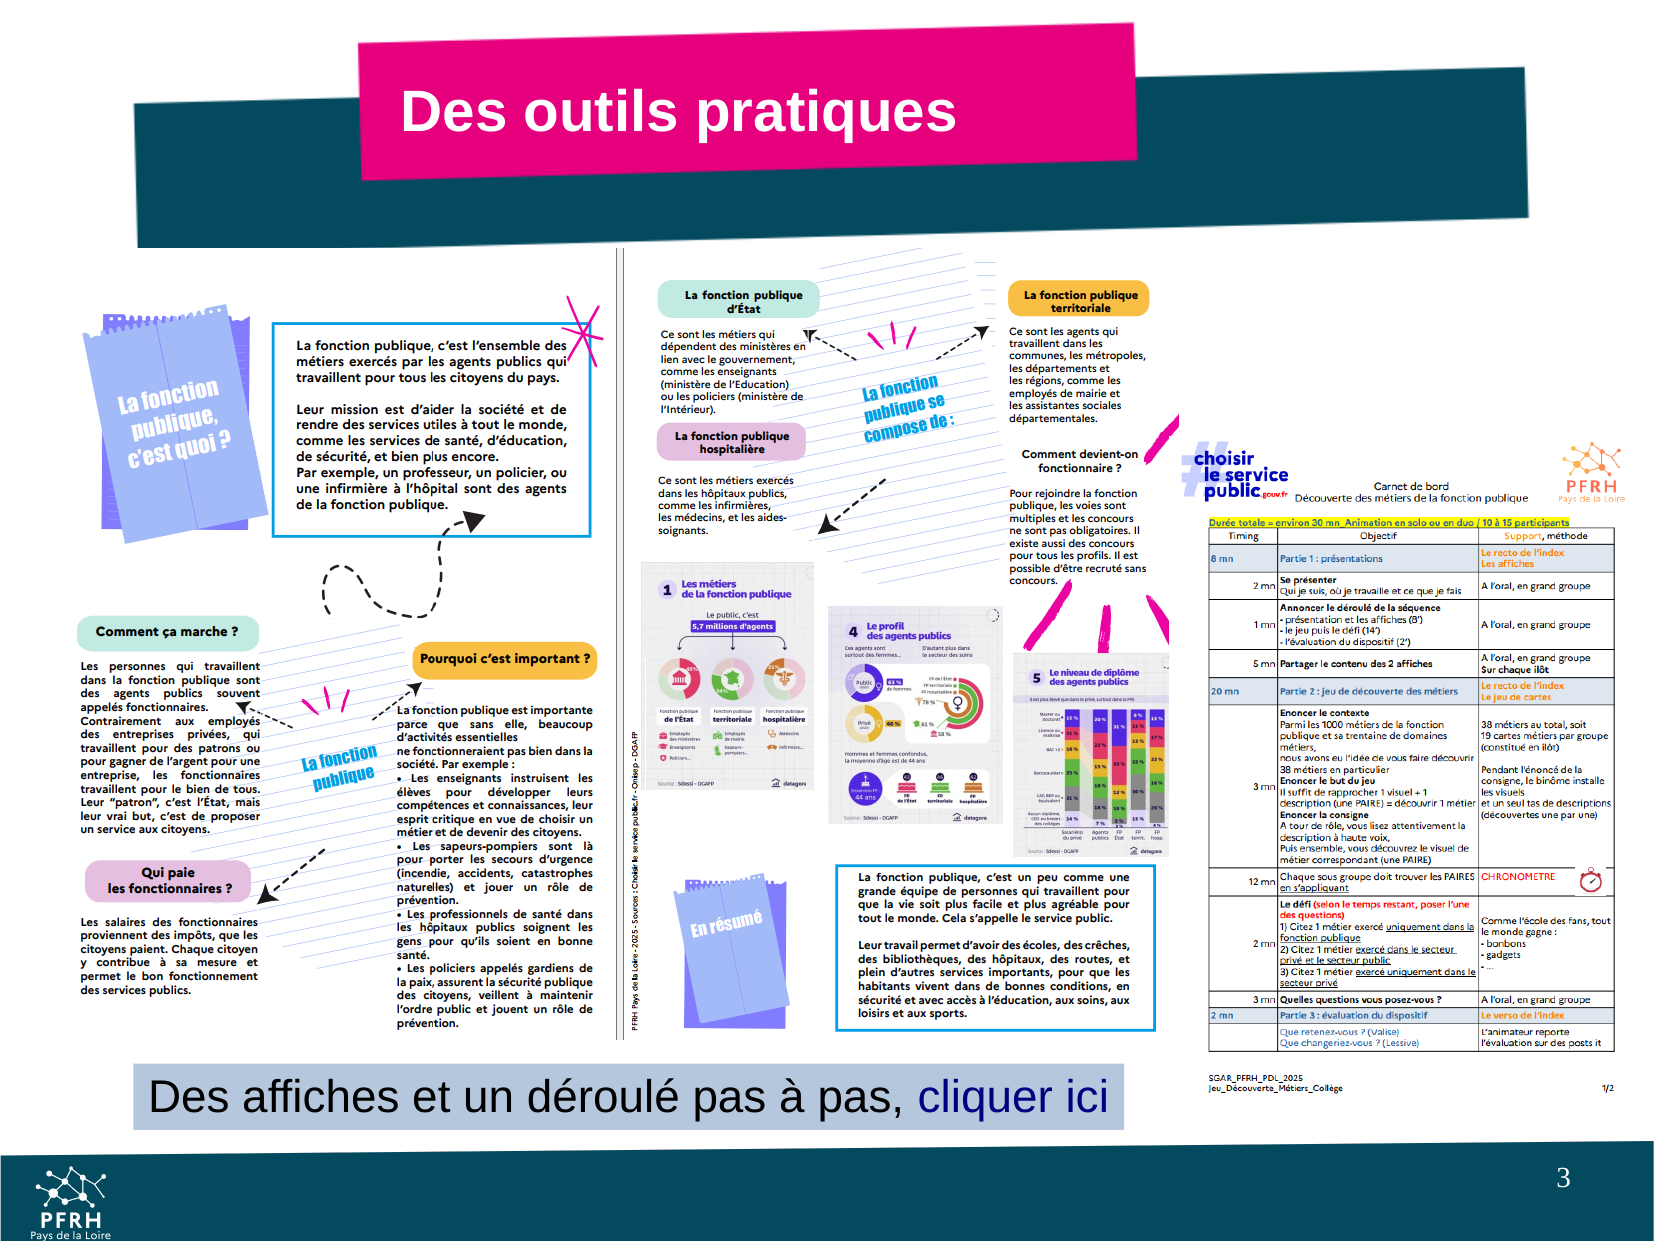

Des outils pratiques
Des affiches et un déroulé pas à pas, cliquer ici